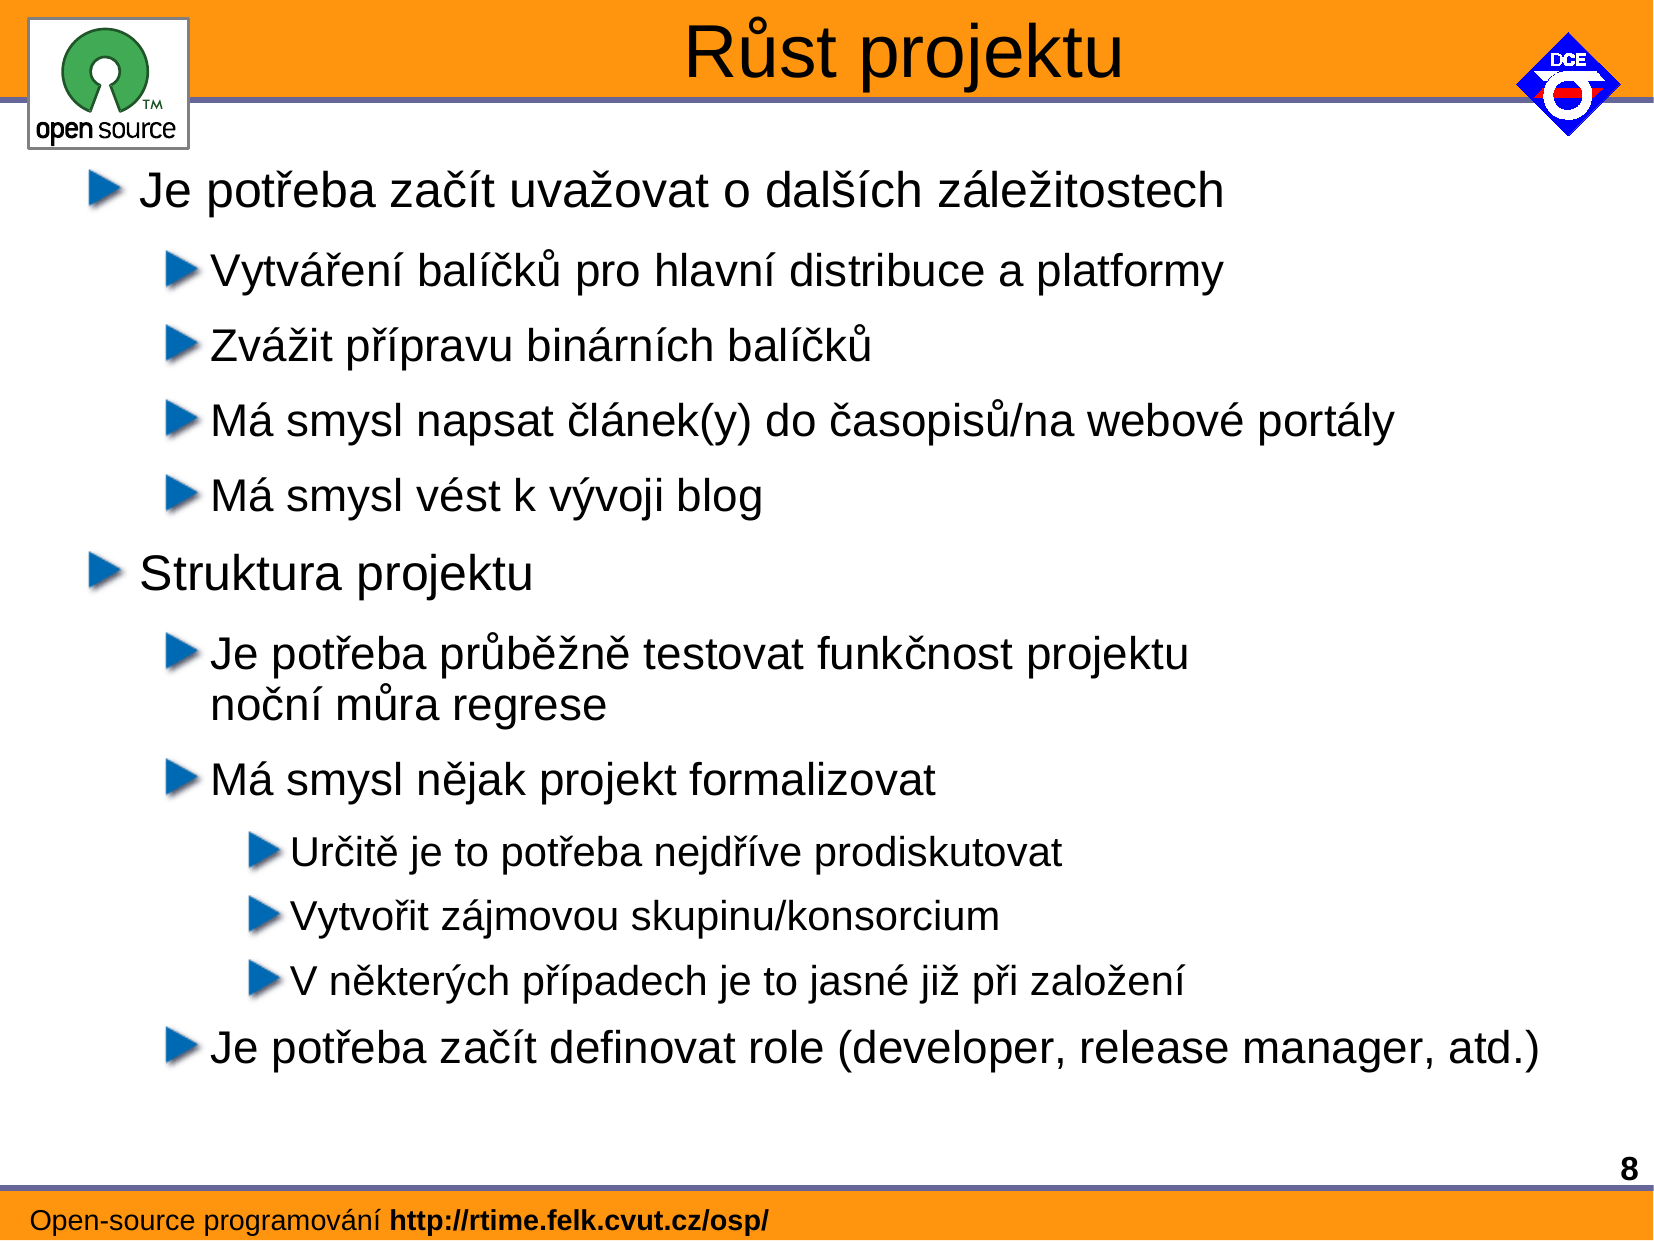

# Růst projektu
Je potřeba začít uvažovat o dalších záležitostech
Vytváření balíčků pro hlavní distribuce a platformy
Zvážit přípravu binárních balíčků
Má smysl napsat článek(y) do časopisů/na webové portály
Má smysl vést k vývoji blog
Struktura projektu
Je potřeba průběžně testovat funkčnost projektu
noční můra regrese
Má smysl nějak projekt formalizovat
Určitě je to potřeba nejdříve prodiskutovat
Vytvořit zájmovou skupinu/konsorcium
V některých případech je to jasné již při založení
Je potřeba začít definovat role (developer, release manager, atd.)